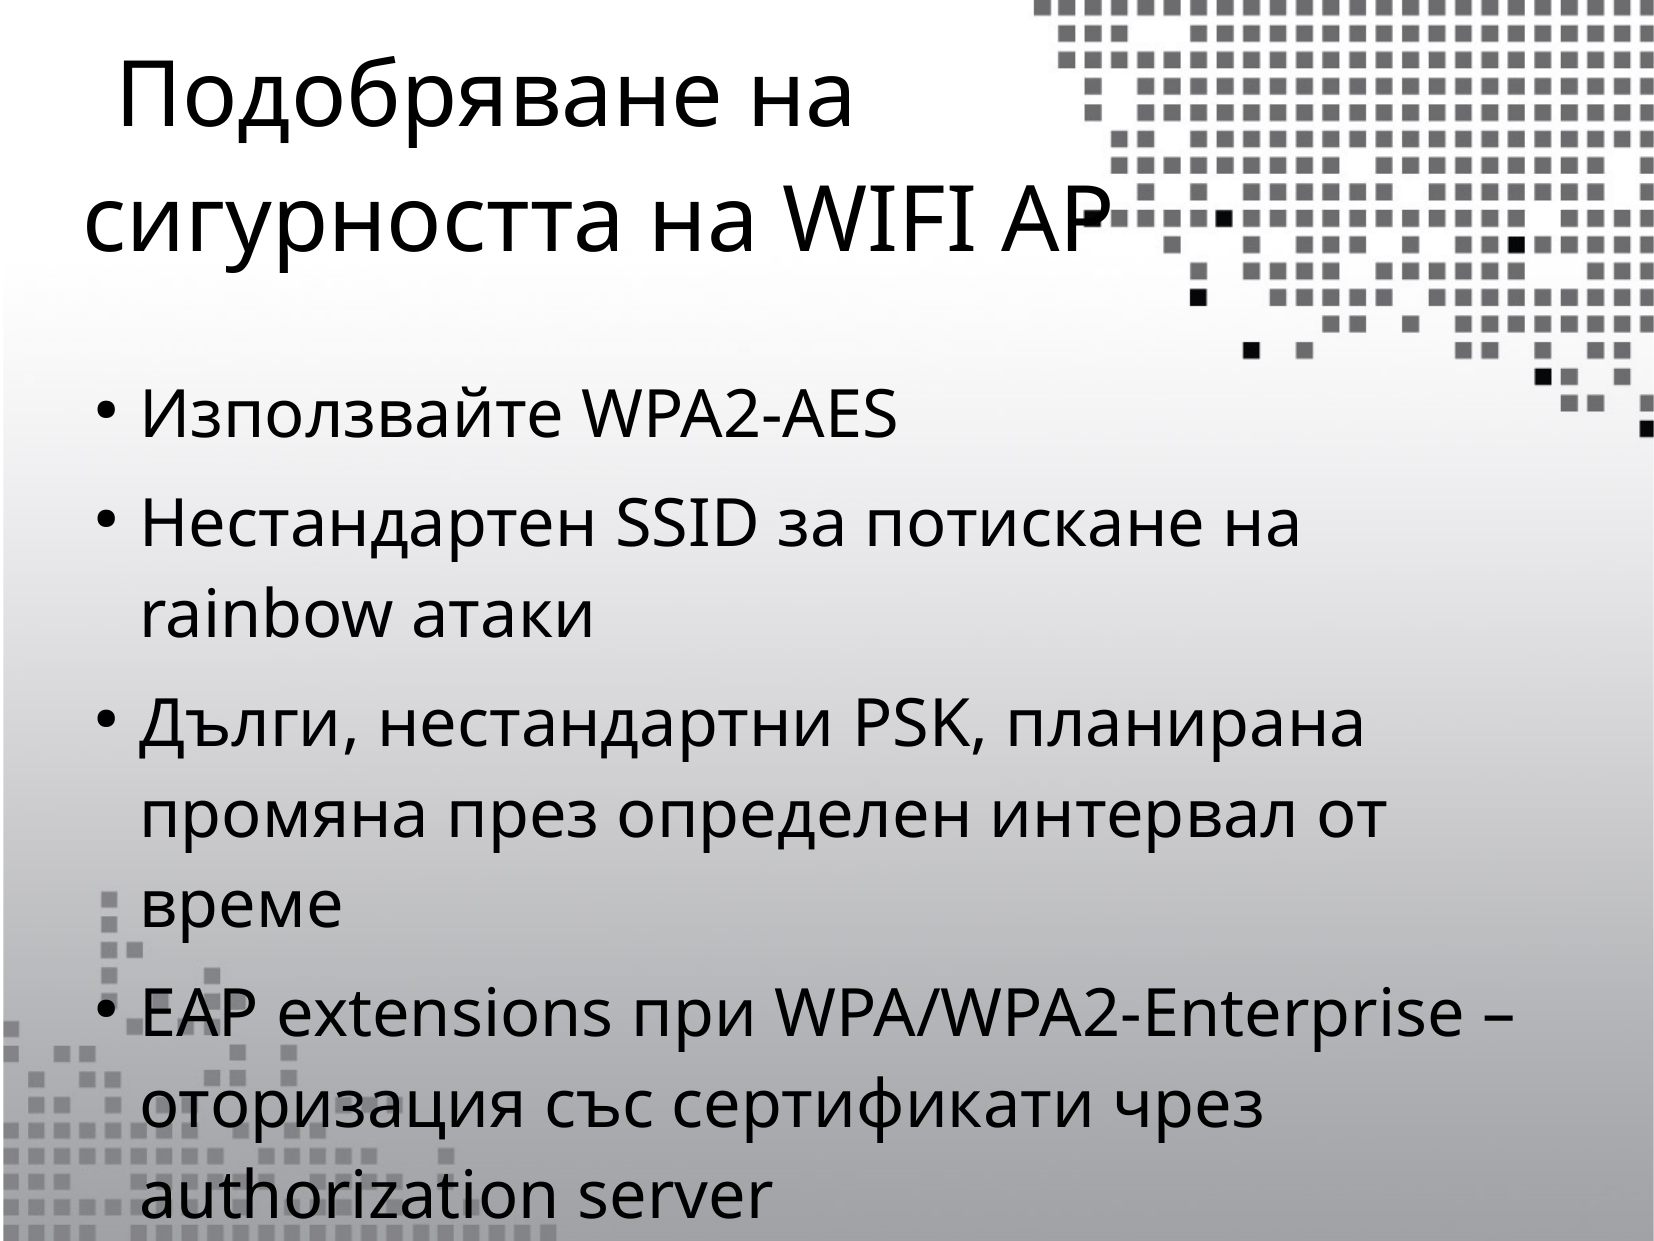

# Подобряване на сигурността на WIFI AP
Използвайте WPA2-AES
Нестандартен SSID за потискане на rainbow атаки
Дълги, нестандартни PSK, планирана промяна през определен интервал от време
EAP extensions при WPA/WPA2-Enterprise – оторизация със сертификати чрез authorization server